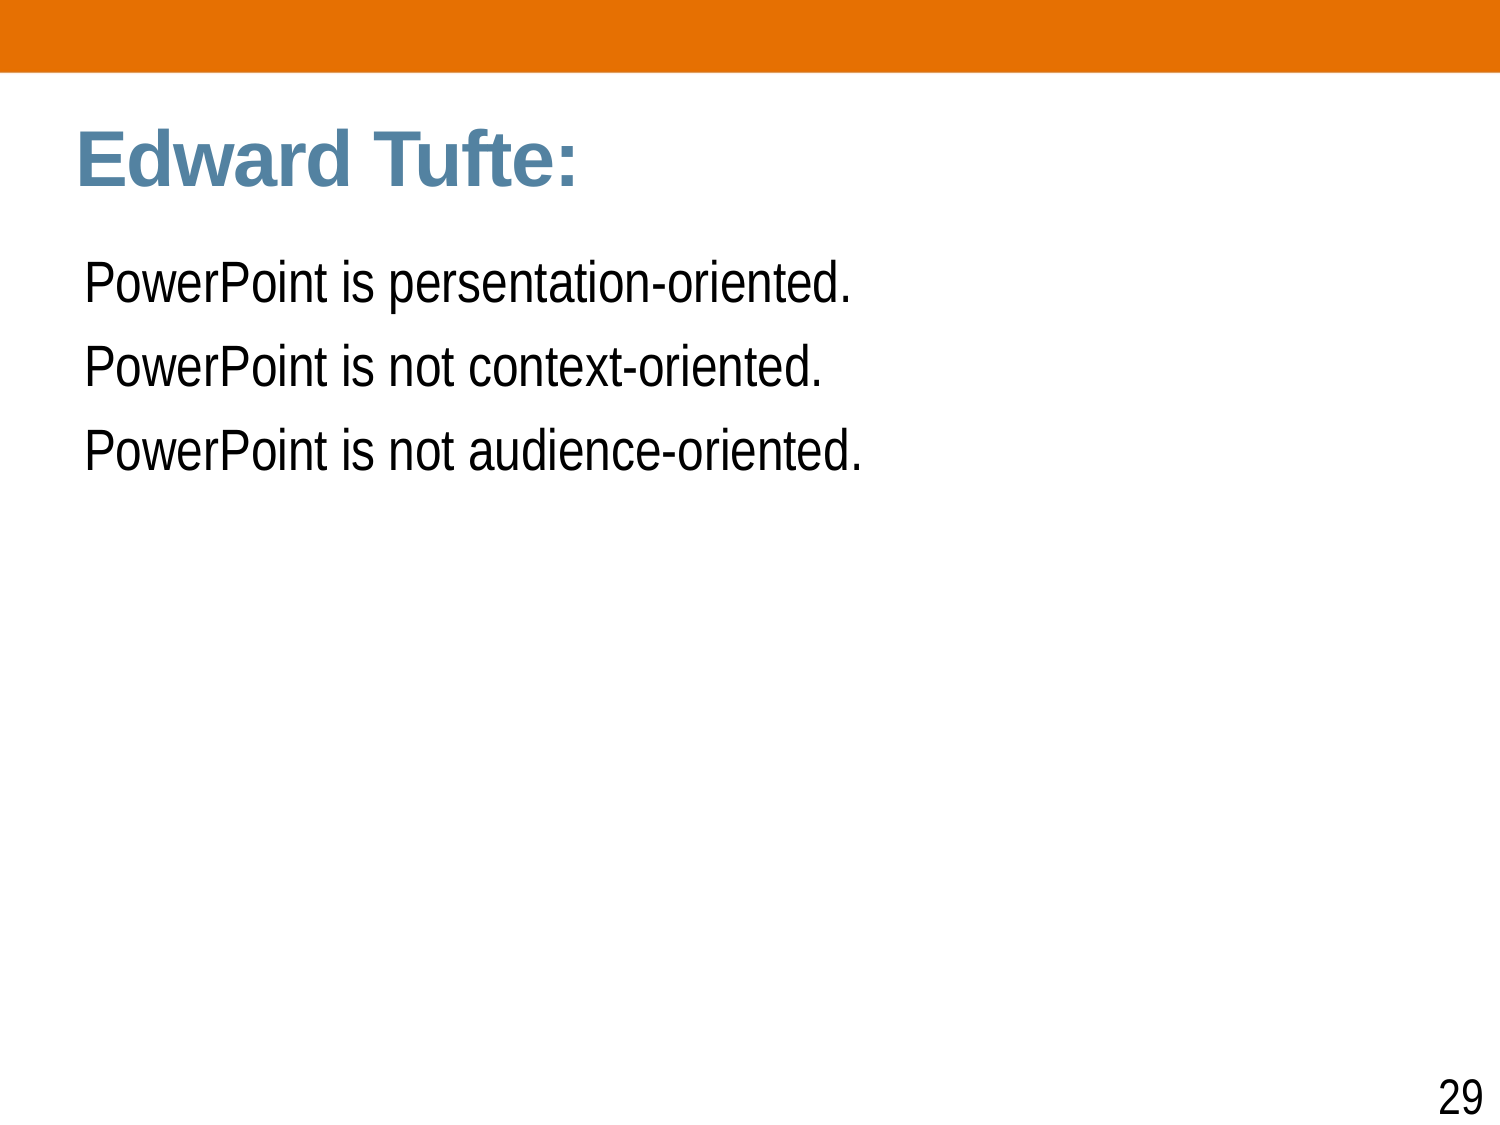

# Edward Tufte:
PowerPoint is persentation-oriented.
PowerPoint is not context-oriented.
PowerPoint is not audience-oriented.